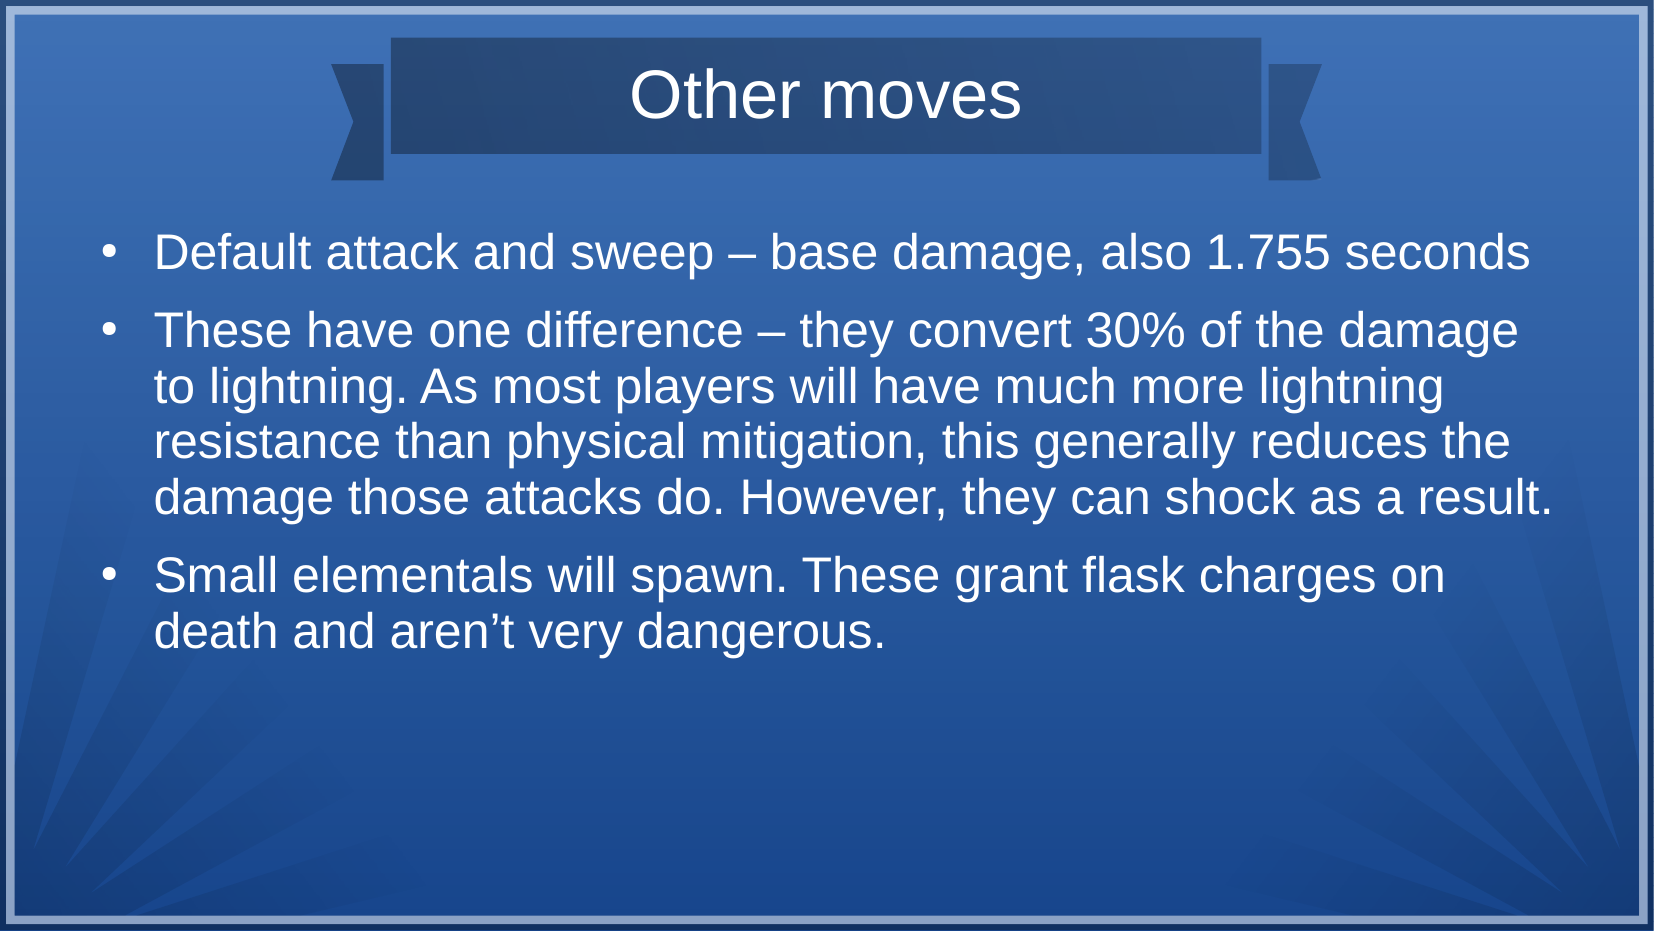

# Other moves
Default attack and sweep – base damage, also 1.755 seconds
These have one difference – they convert 30% of the damage to lightning. As most players will have much more lightning resistance than physical mitigation, this generally reduces the damage those attacks do. However, they can shock as a result.
Small elementals will spawn. These grant flask charges on death and aren’t very dangerous.